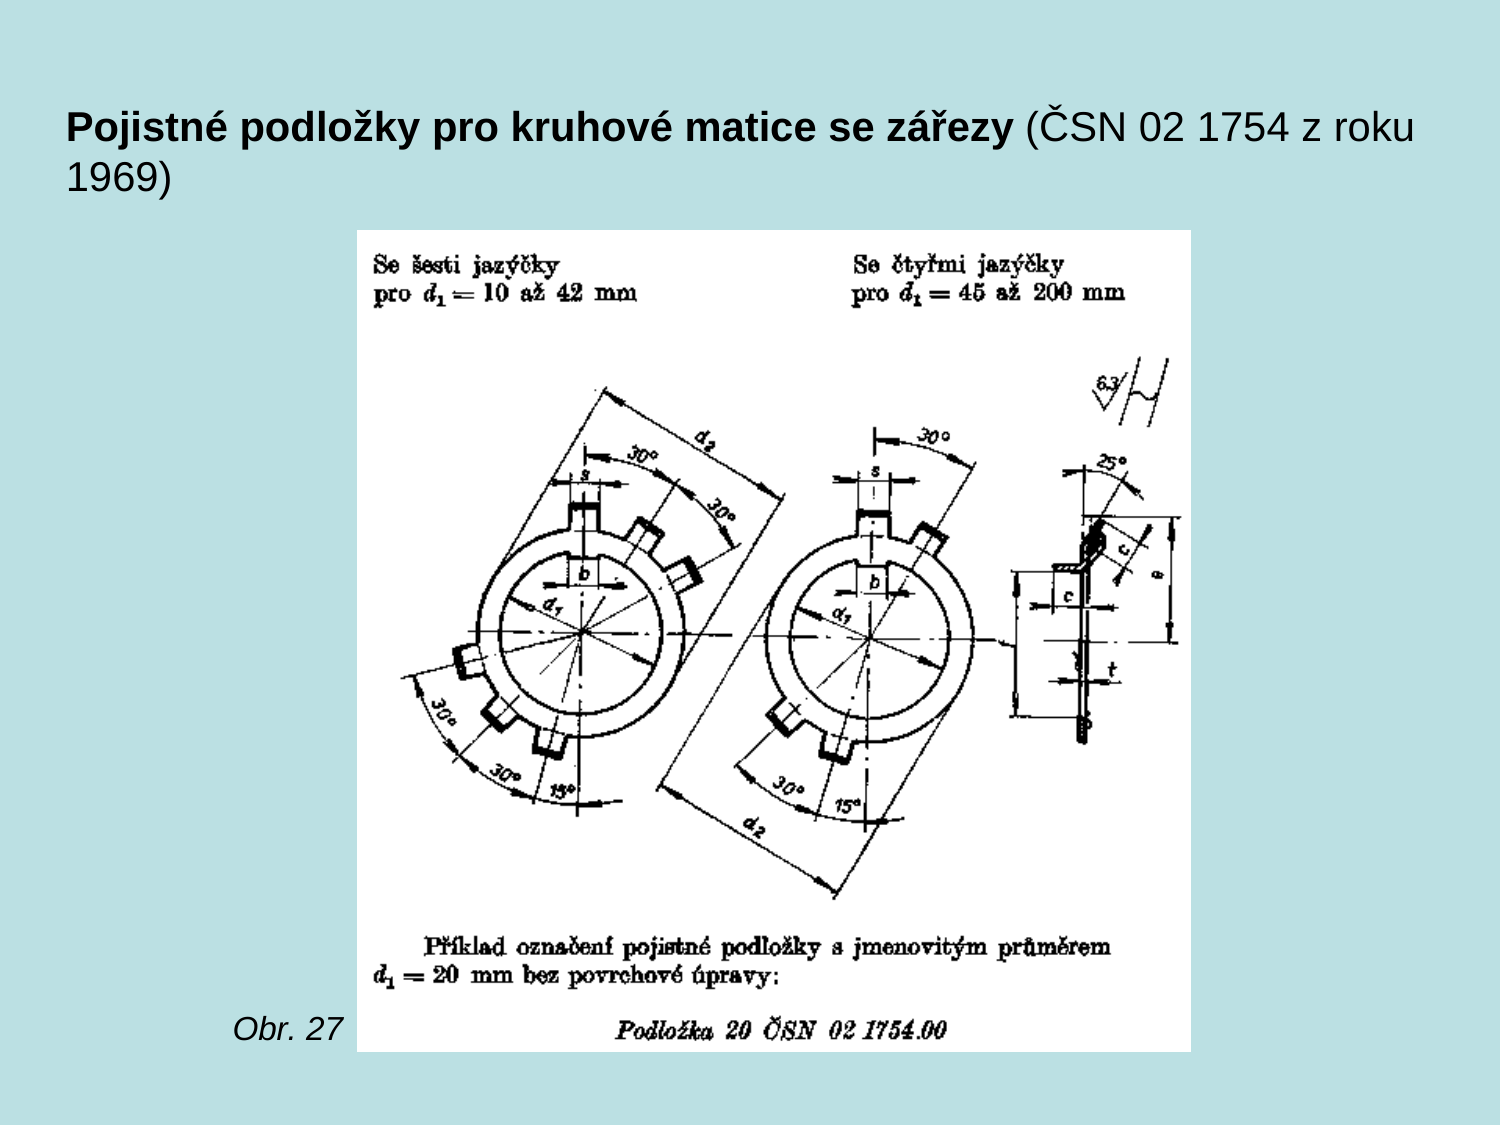

Pojistné podložky pro kruhové matice se zářezy (ČSN 02 1754 z roku 1969)
Obr. 27